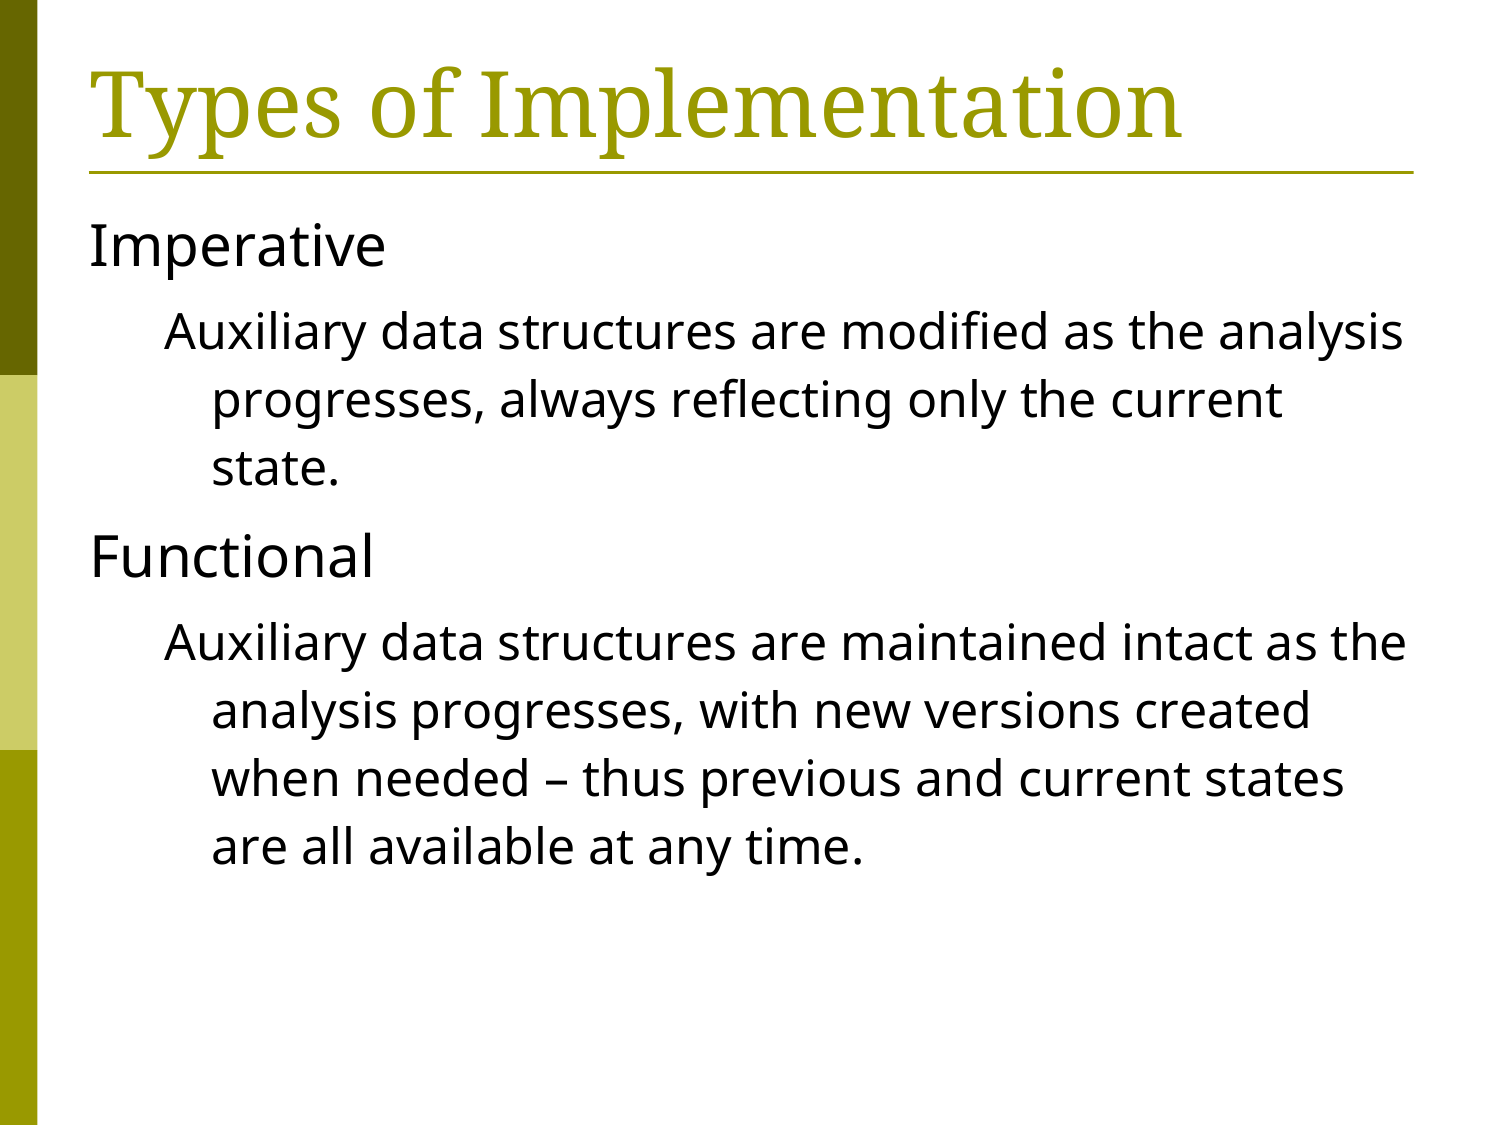

# Types of Implementation
Imperative
Auxiliary data structures are modified as the analysis progresses, always reflecting only the current state.
Functional
Auxiliary data structures are maintained intact as the analysis progresses, with new versions created when needed – thus previous and current states are all available at any time.